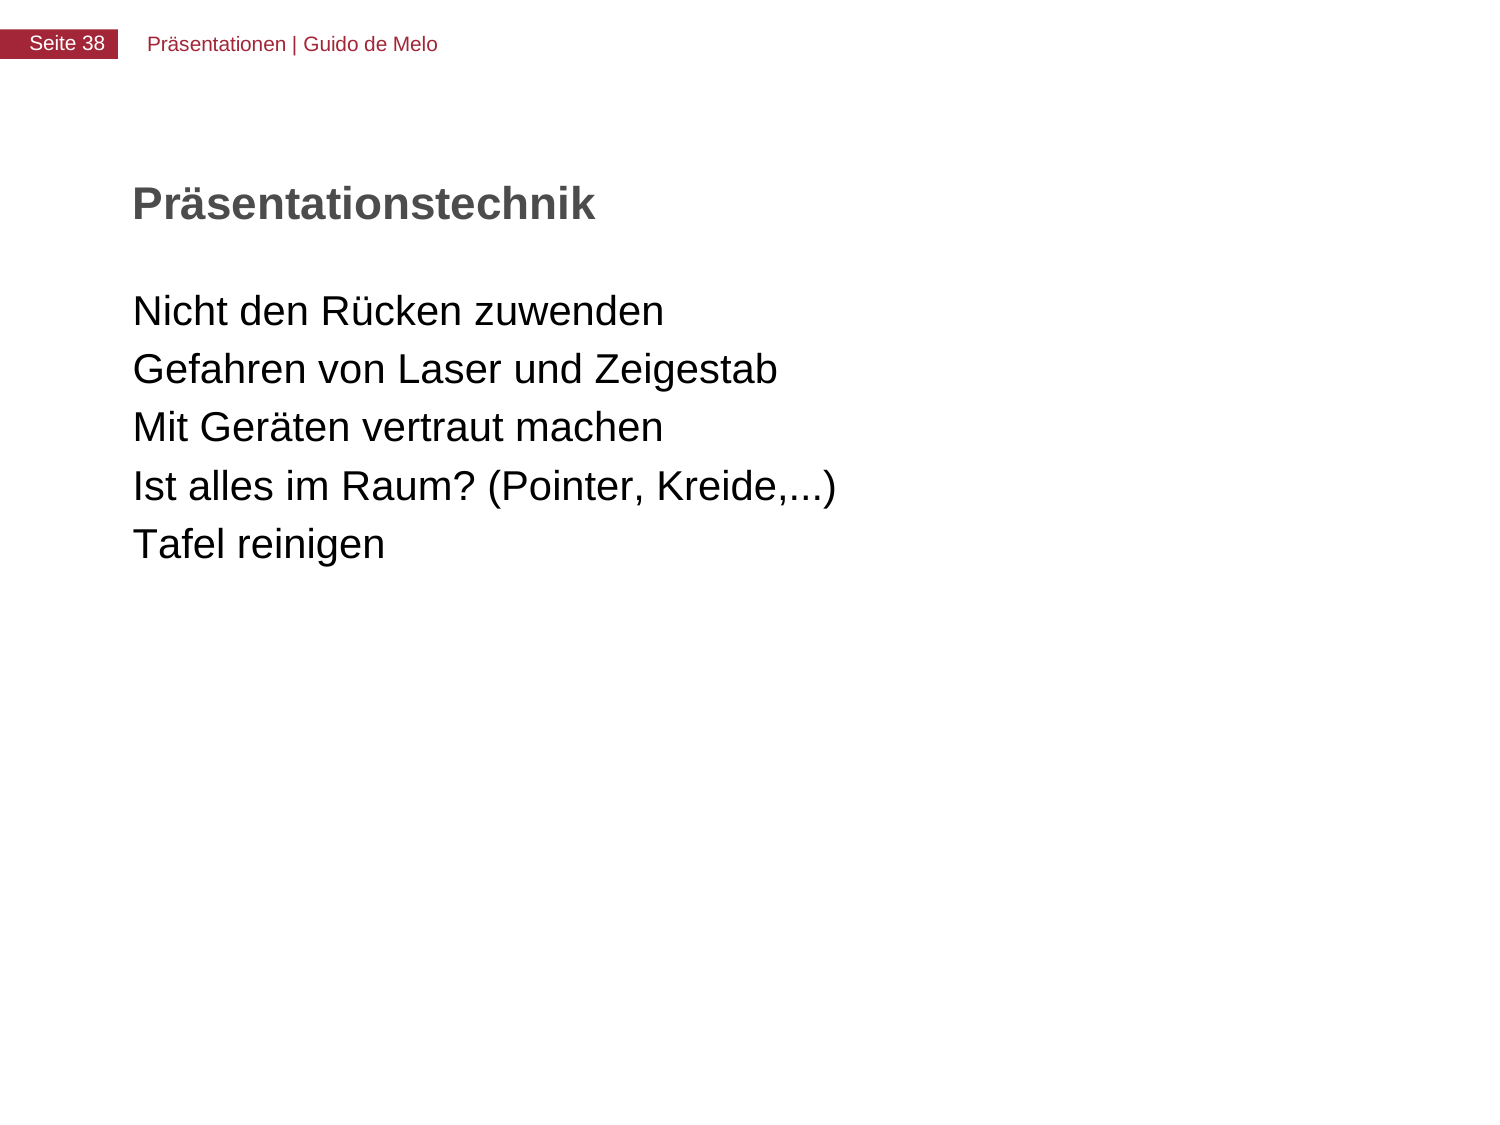

# Präsentationstechnik
Nicht den Rücken zuwenden
Gefahren von Laser und Zeigestab
Mit Geräten vertraut machen
Ist alles im Raum? (Pointer, Kreide,...)
Tafel reinigen